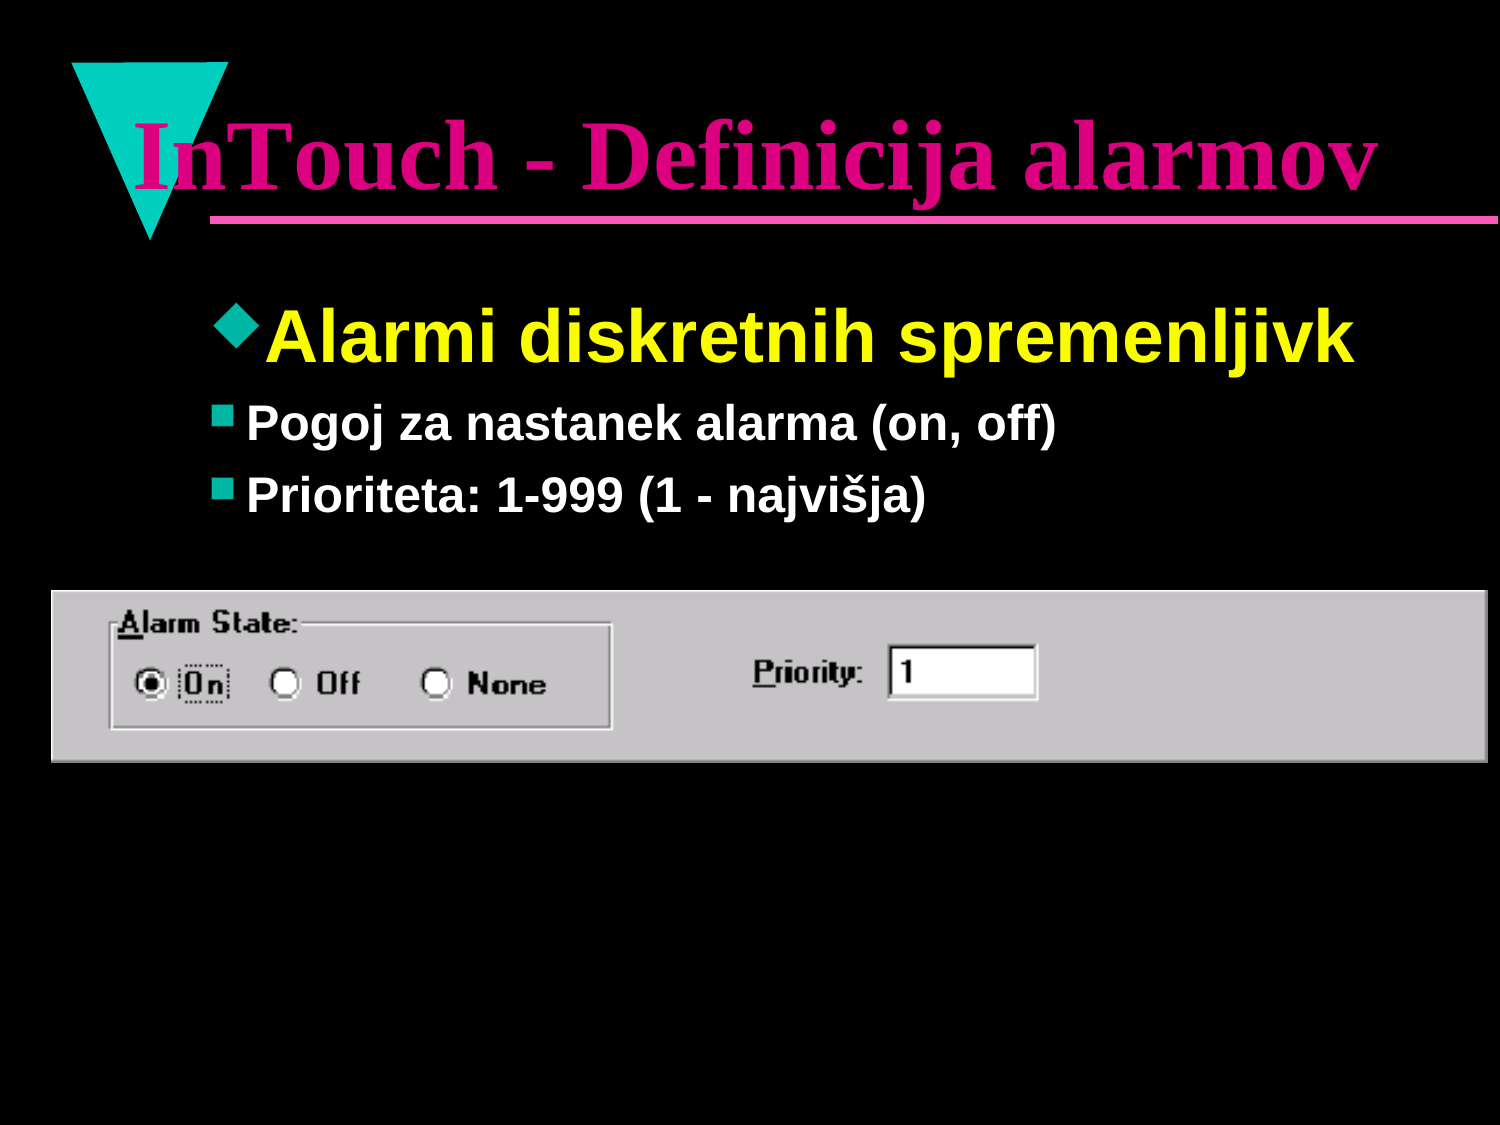

# InTouch - Definicija alarmov
Alarmi diskretnih spremenljivk
Pogoj za nastanek alarma (on, off)
Prioriteta: 1-999 (1 - najvišja)
Slovar spremenljivk
23